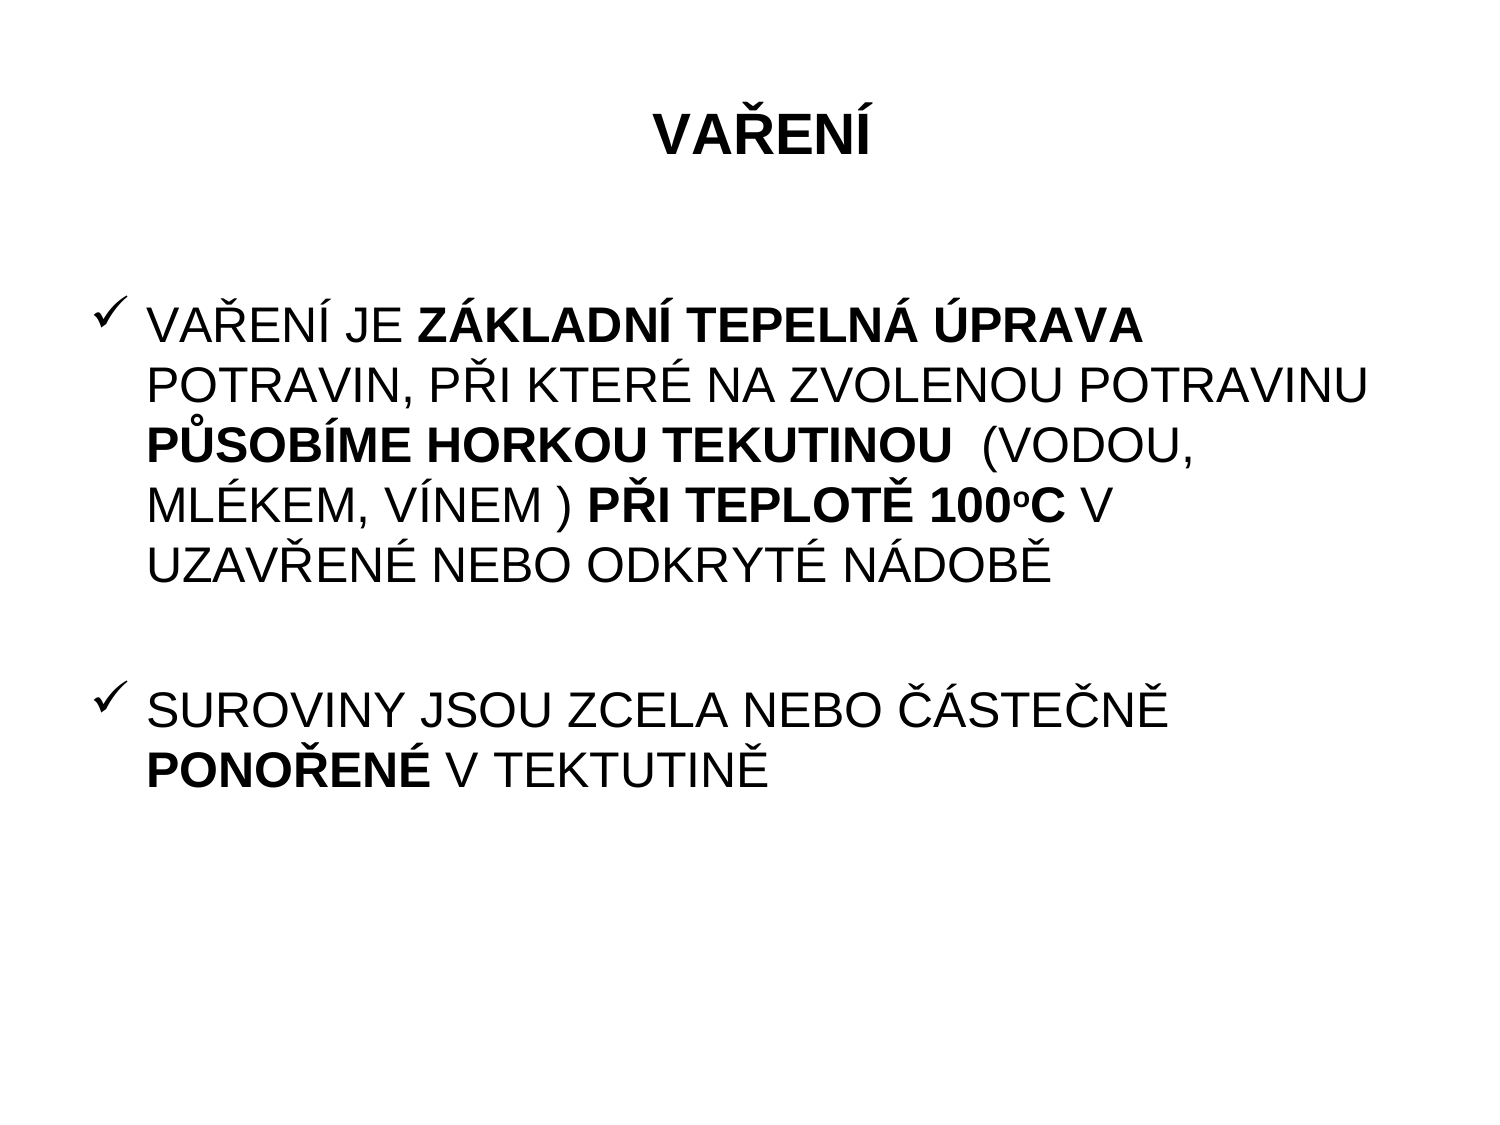

# VAŘENÍ
VAŘENÍ JE ZÁKLADNÍ TEPELNÁ ÚPRAVA POTRAVIN, PŘI KTERÉ NA ZVOLENOU POTRAVINU PŮSOBÍME HORKOU TEKUTINOU (VODOU, MLÉKEM, VÍNEM ) PŘI TEPLOTĚ 100oC V  UZAVŘENÉ NEBO ODKRYTÉ NÁDOBĚ
SUROVINY JSOU ZCELA NEBO ČÁSTEČNĚ PONOŘENÉ V TEKTUTINĚ